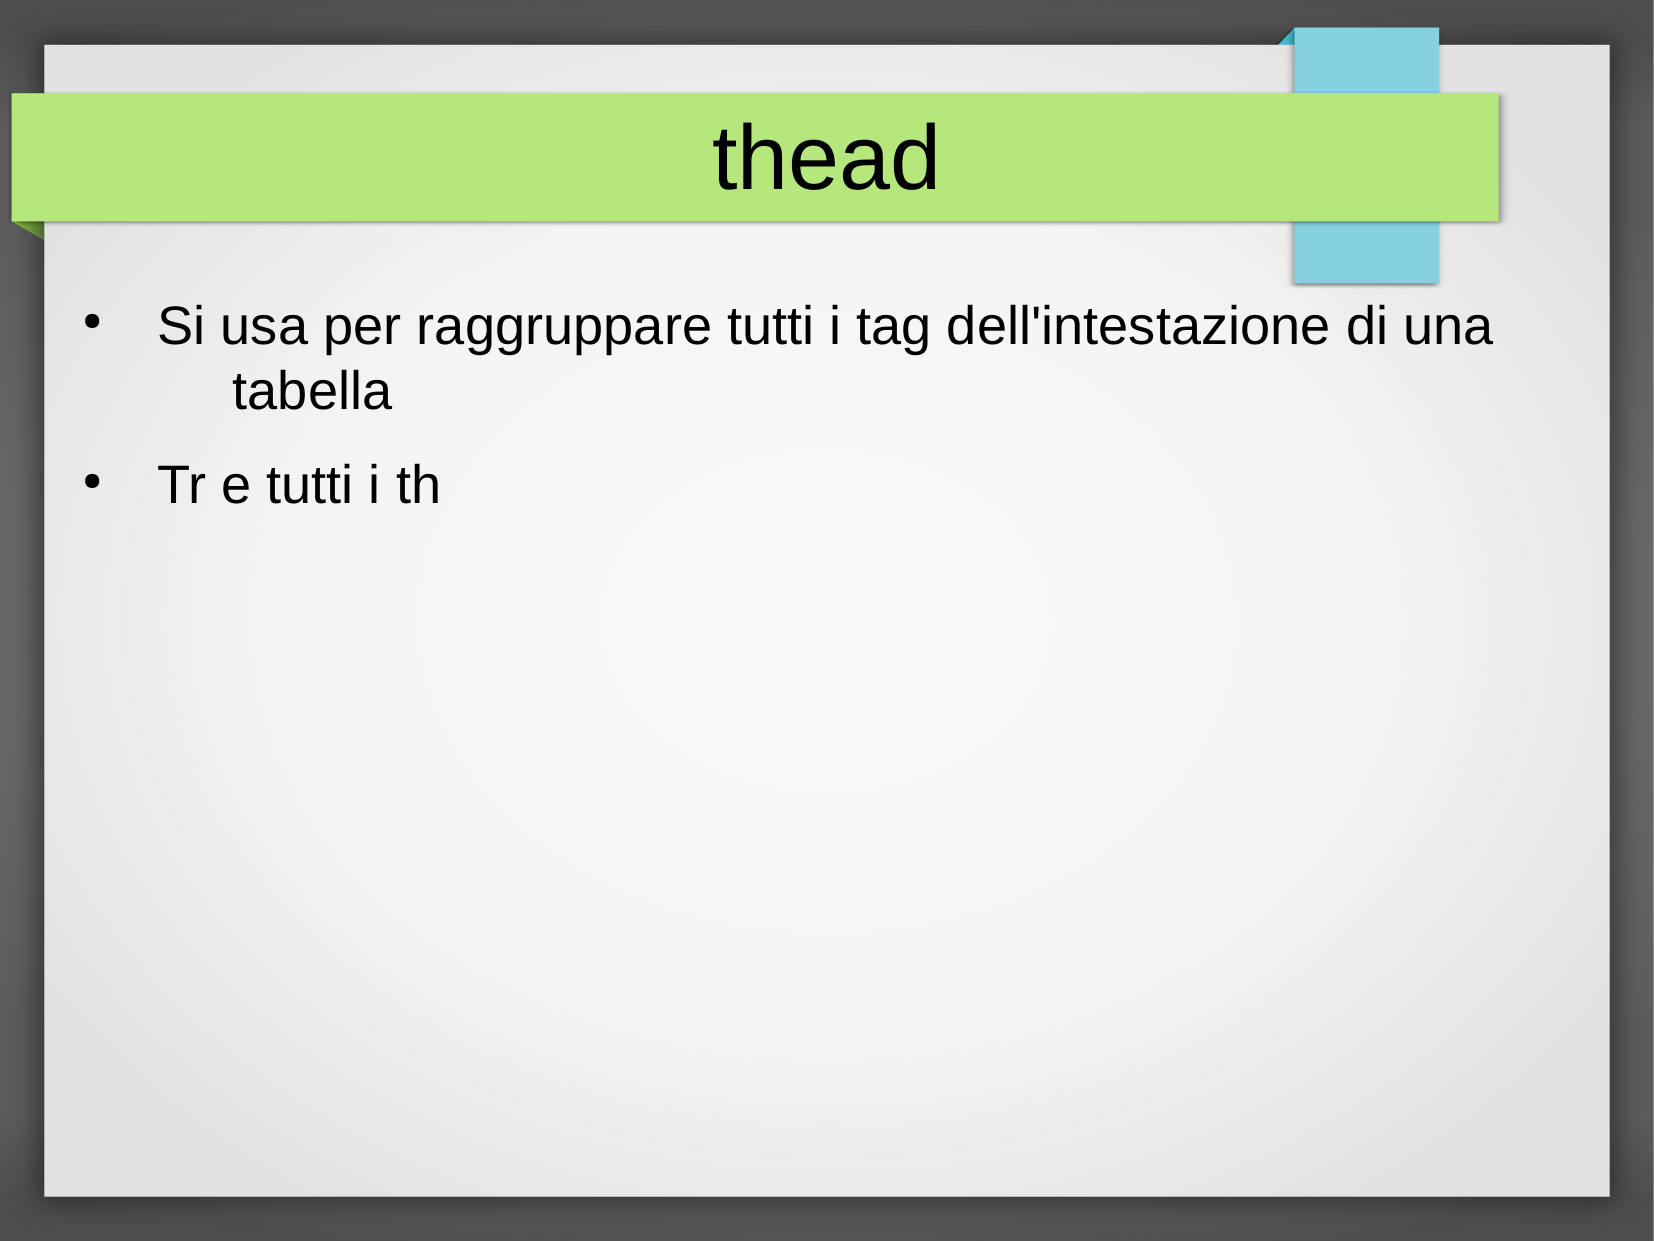

# thead
Si usa per raggruppare tutti i tag dell'intestazione di una tabella
Tr e tutti i th